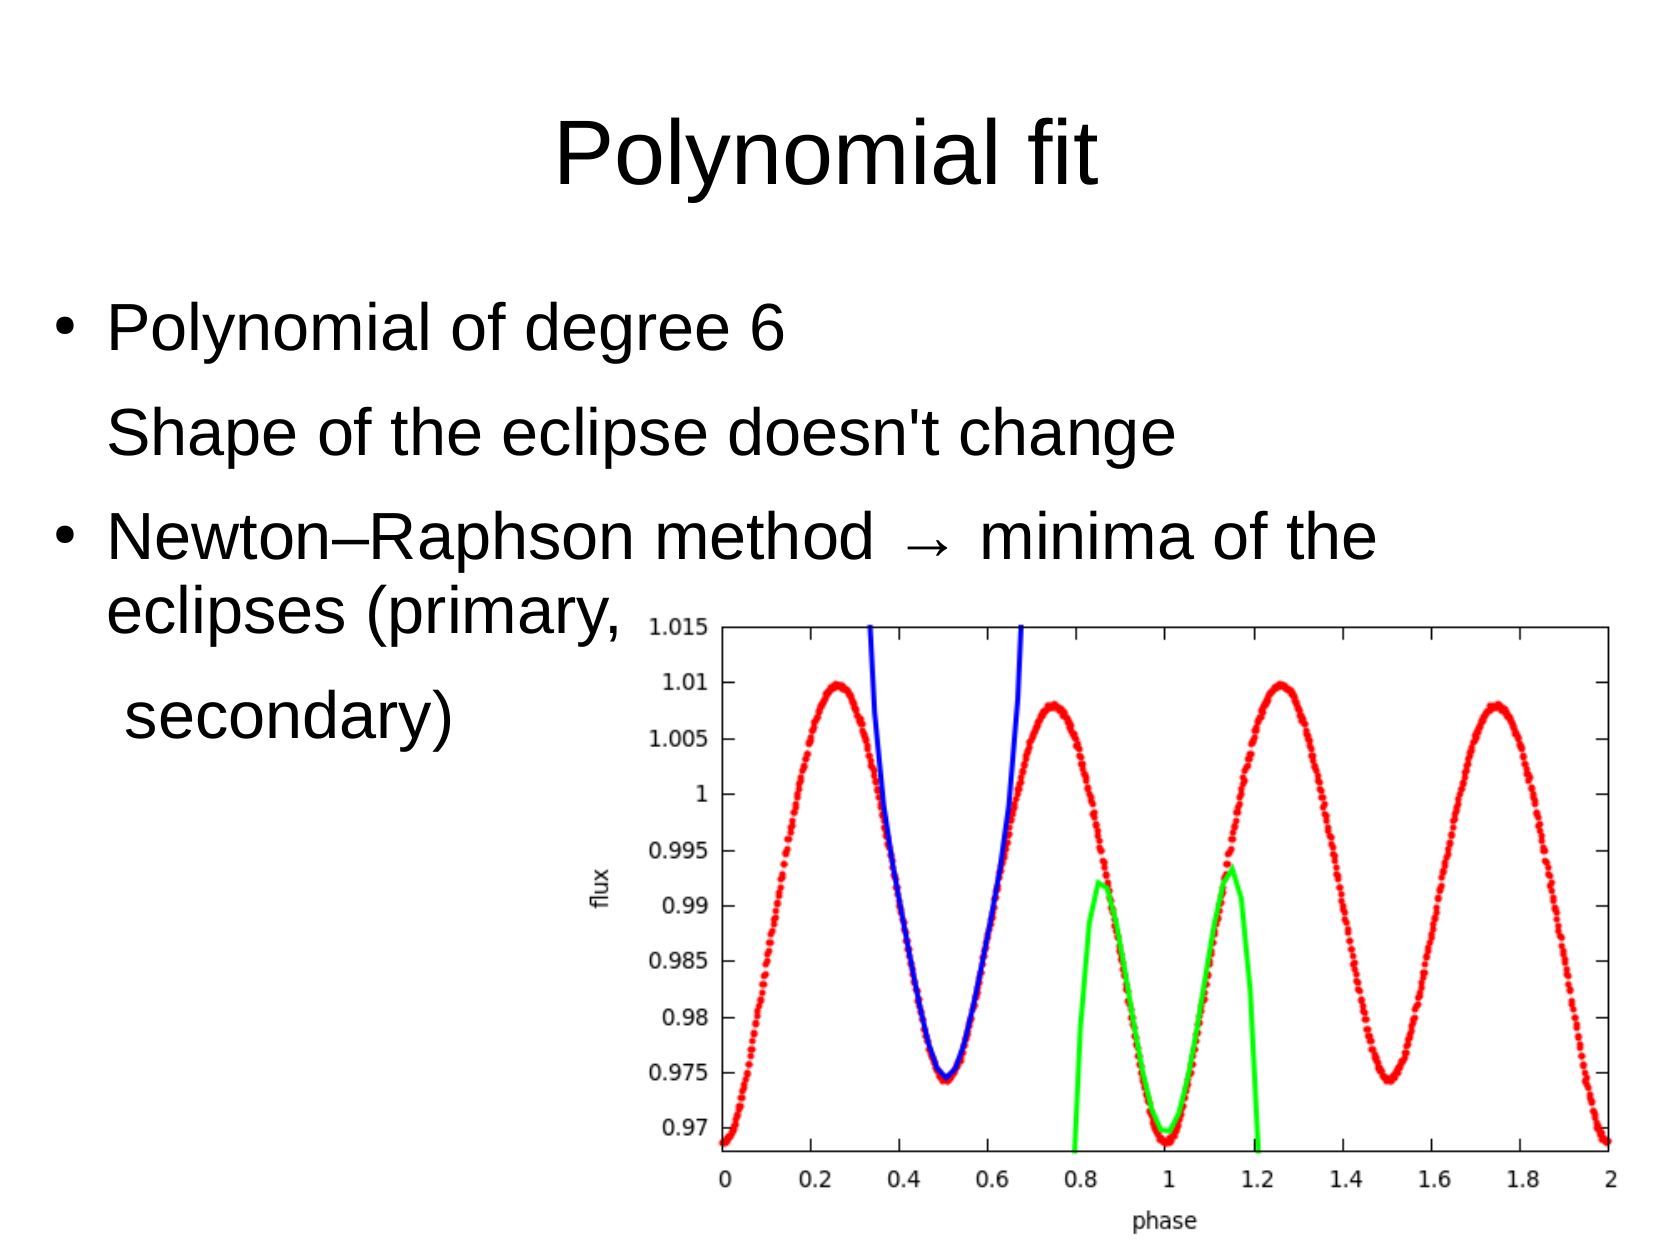

# Polynomial fit
Polynomial of degree 6
Shape of the eclipse doesn't change
Newton–Raphson method → minima of the eclipses (primary,
 secondary)